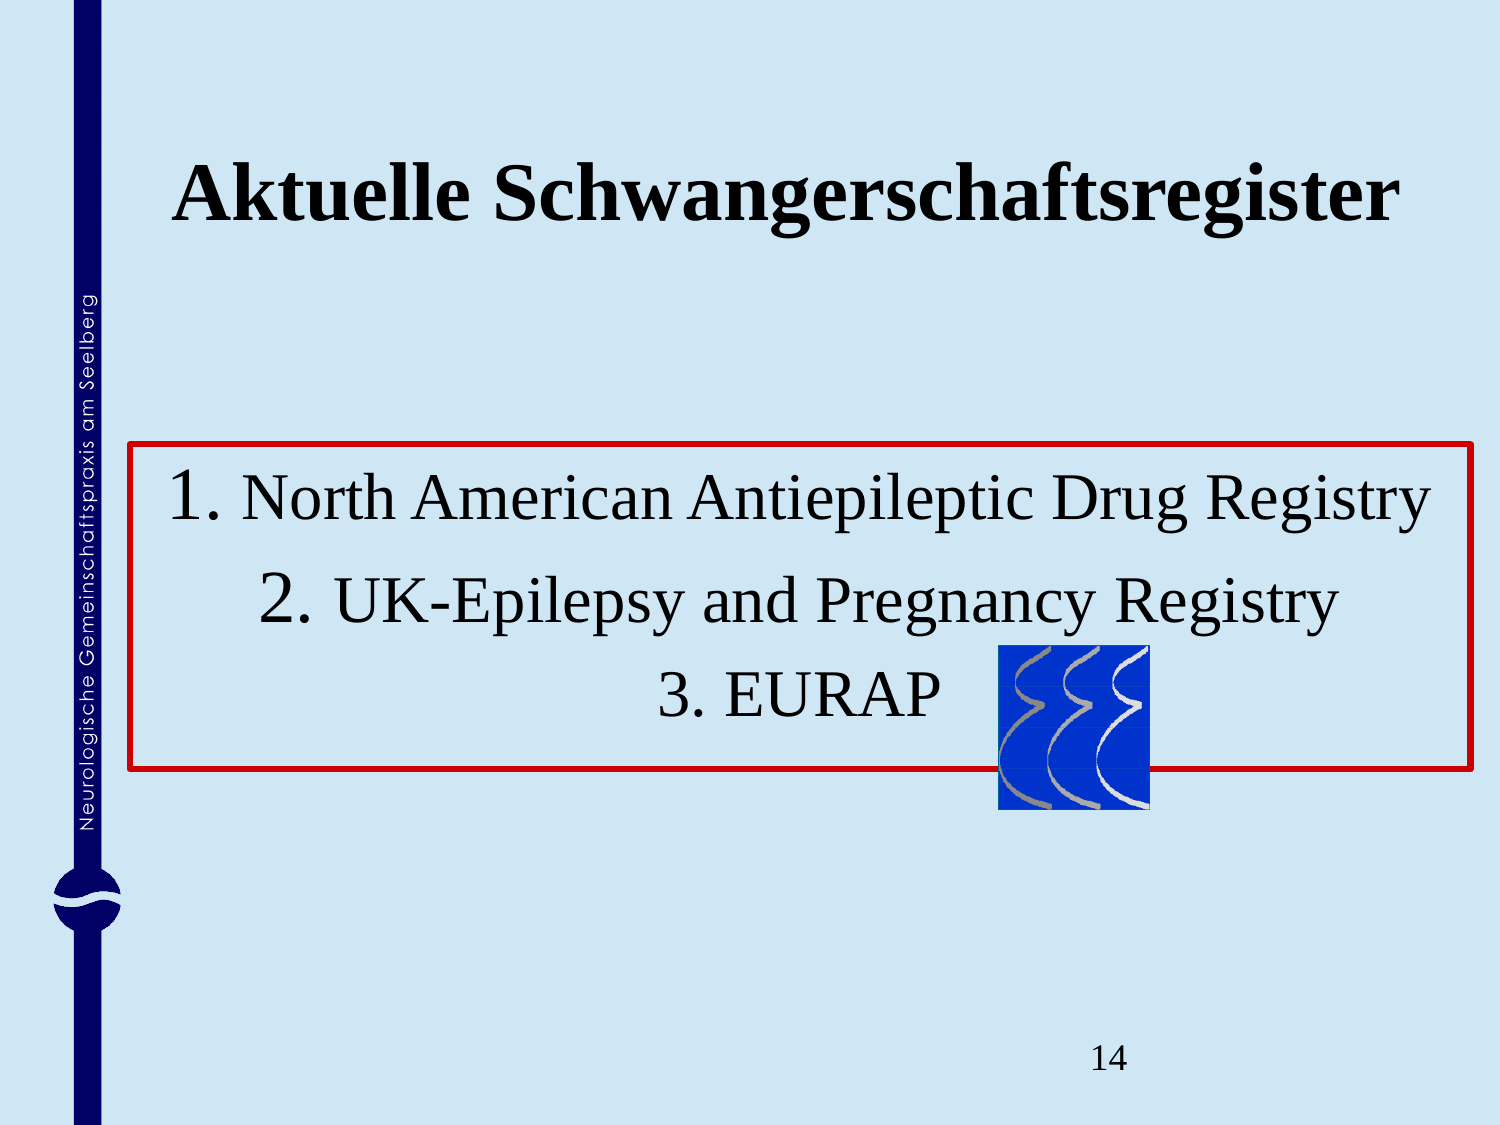

# Aktuelle Schwangerschaftsregister
1. North American Antiepileptic Drug Registry
2. UK-Epilepsy and Pregnancy Registry
3. EURAP